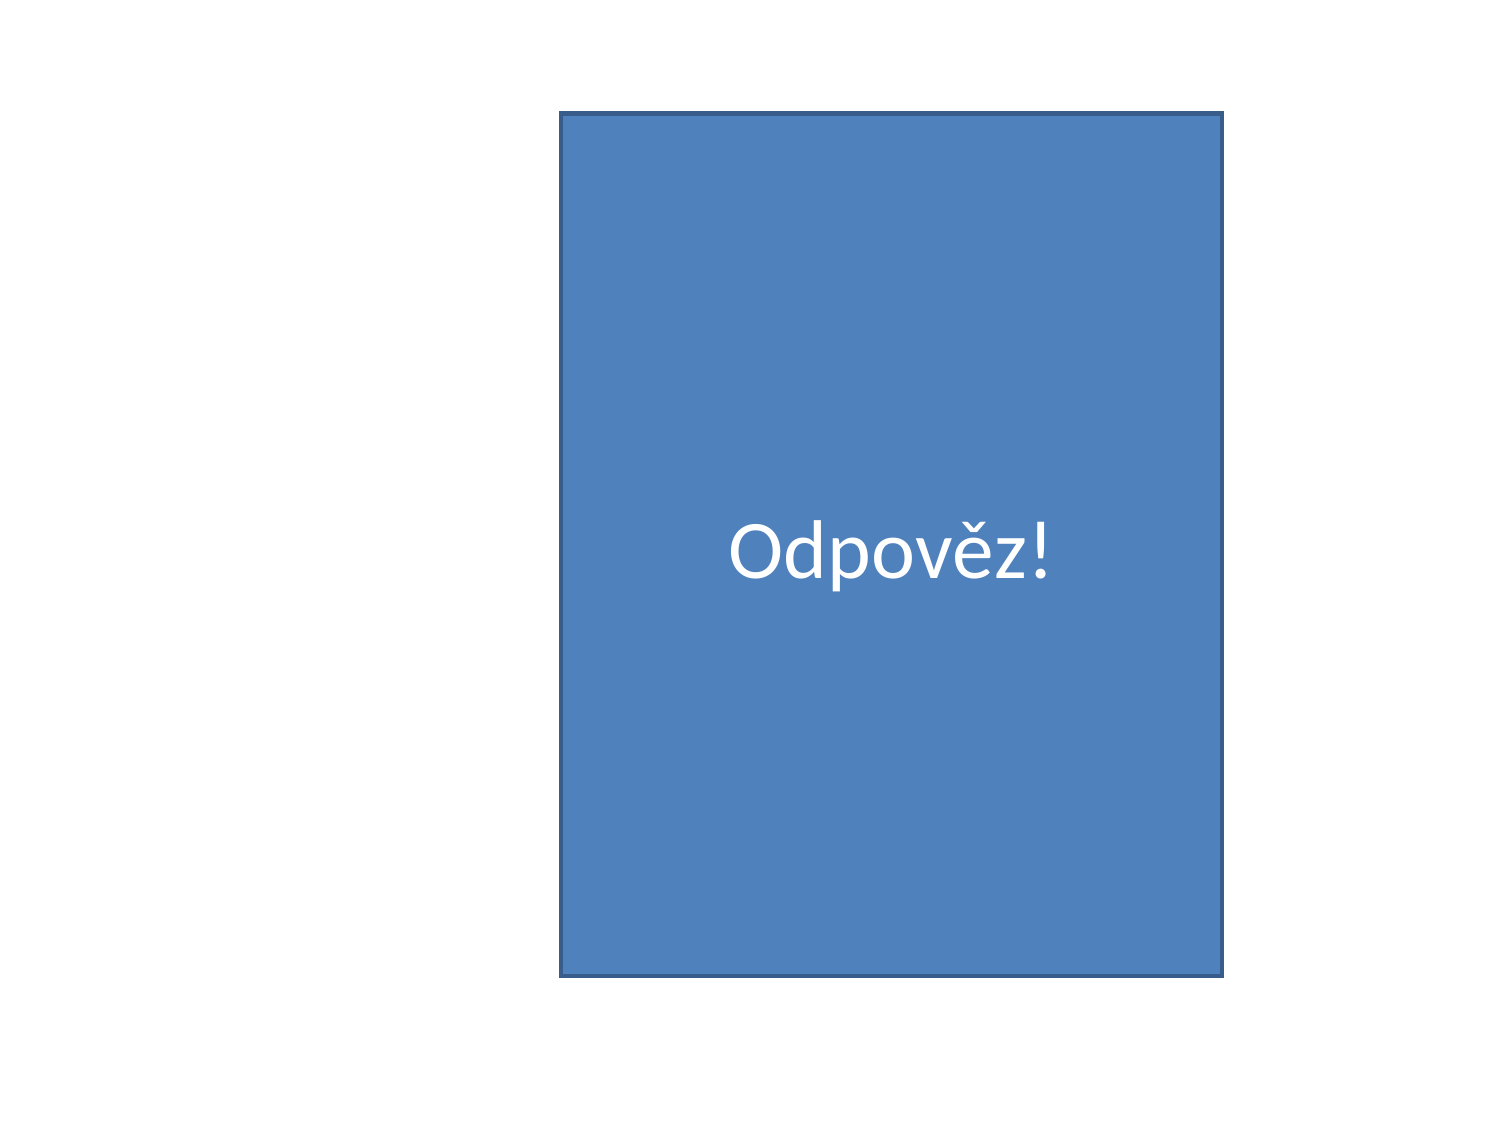

Odpověz!
Jak zjistíme z jaké látky je
zhotovena zelená krychlička?
3